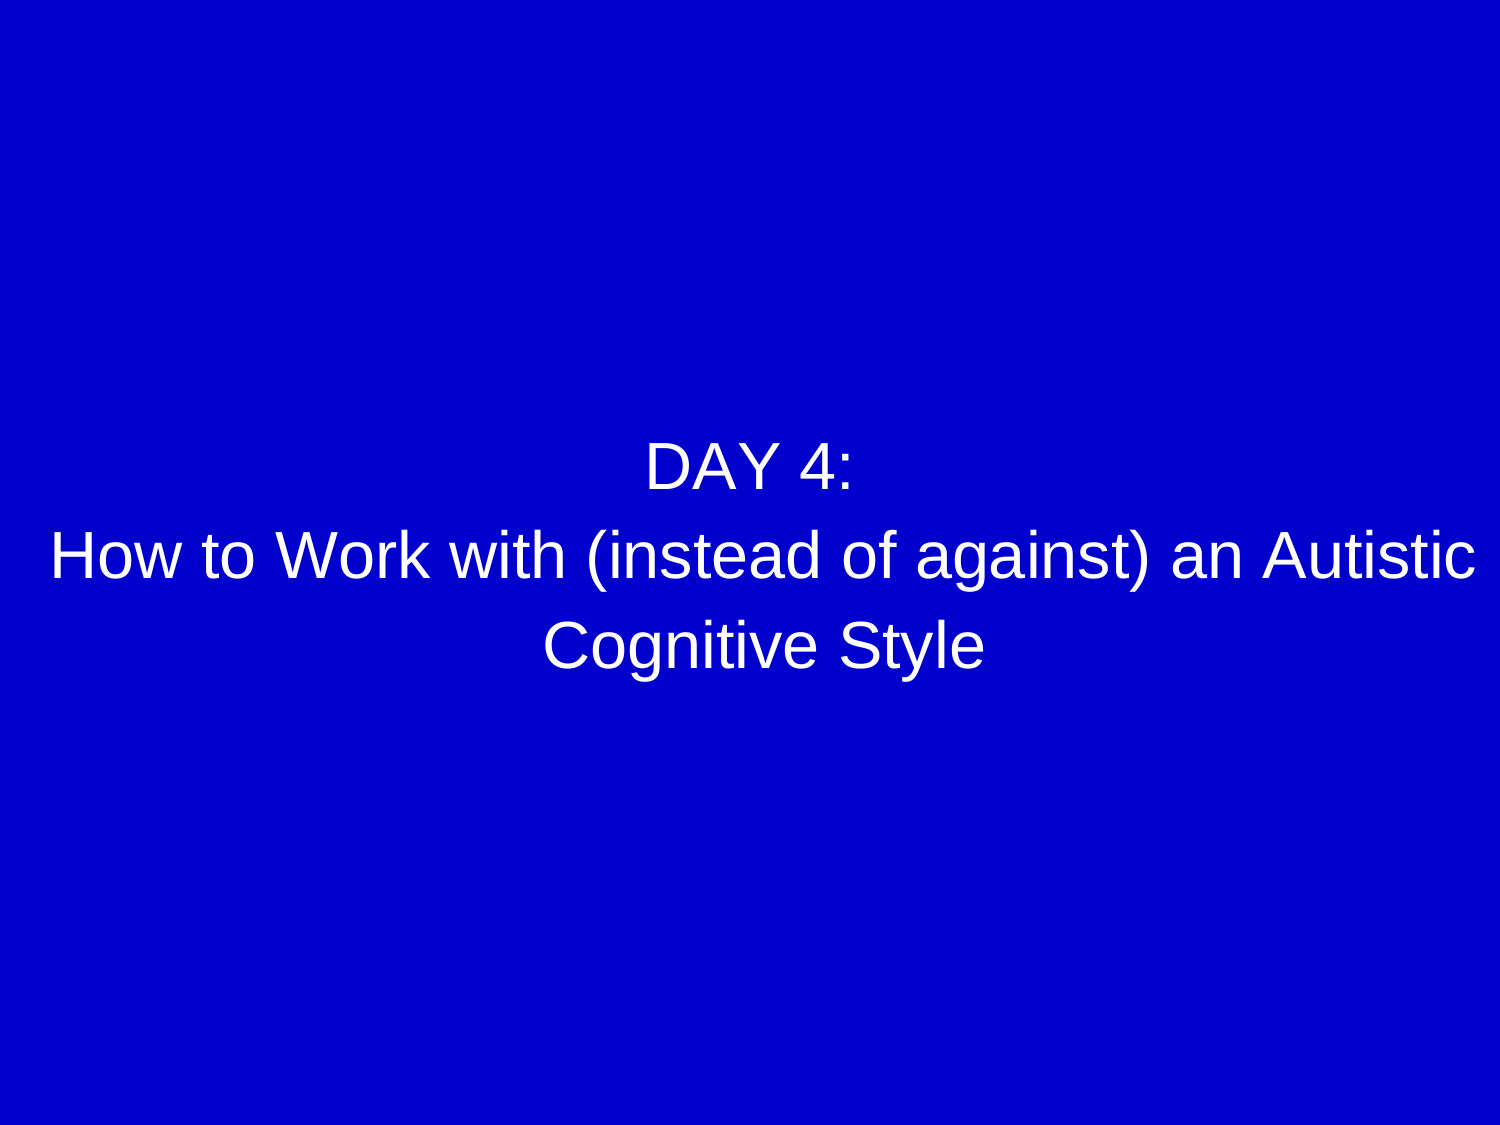

# DAY 4: How to Work with (instead of against) an Autistic Cognitive Style